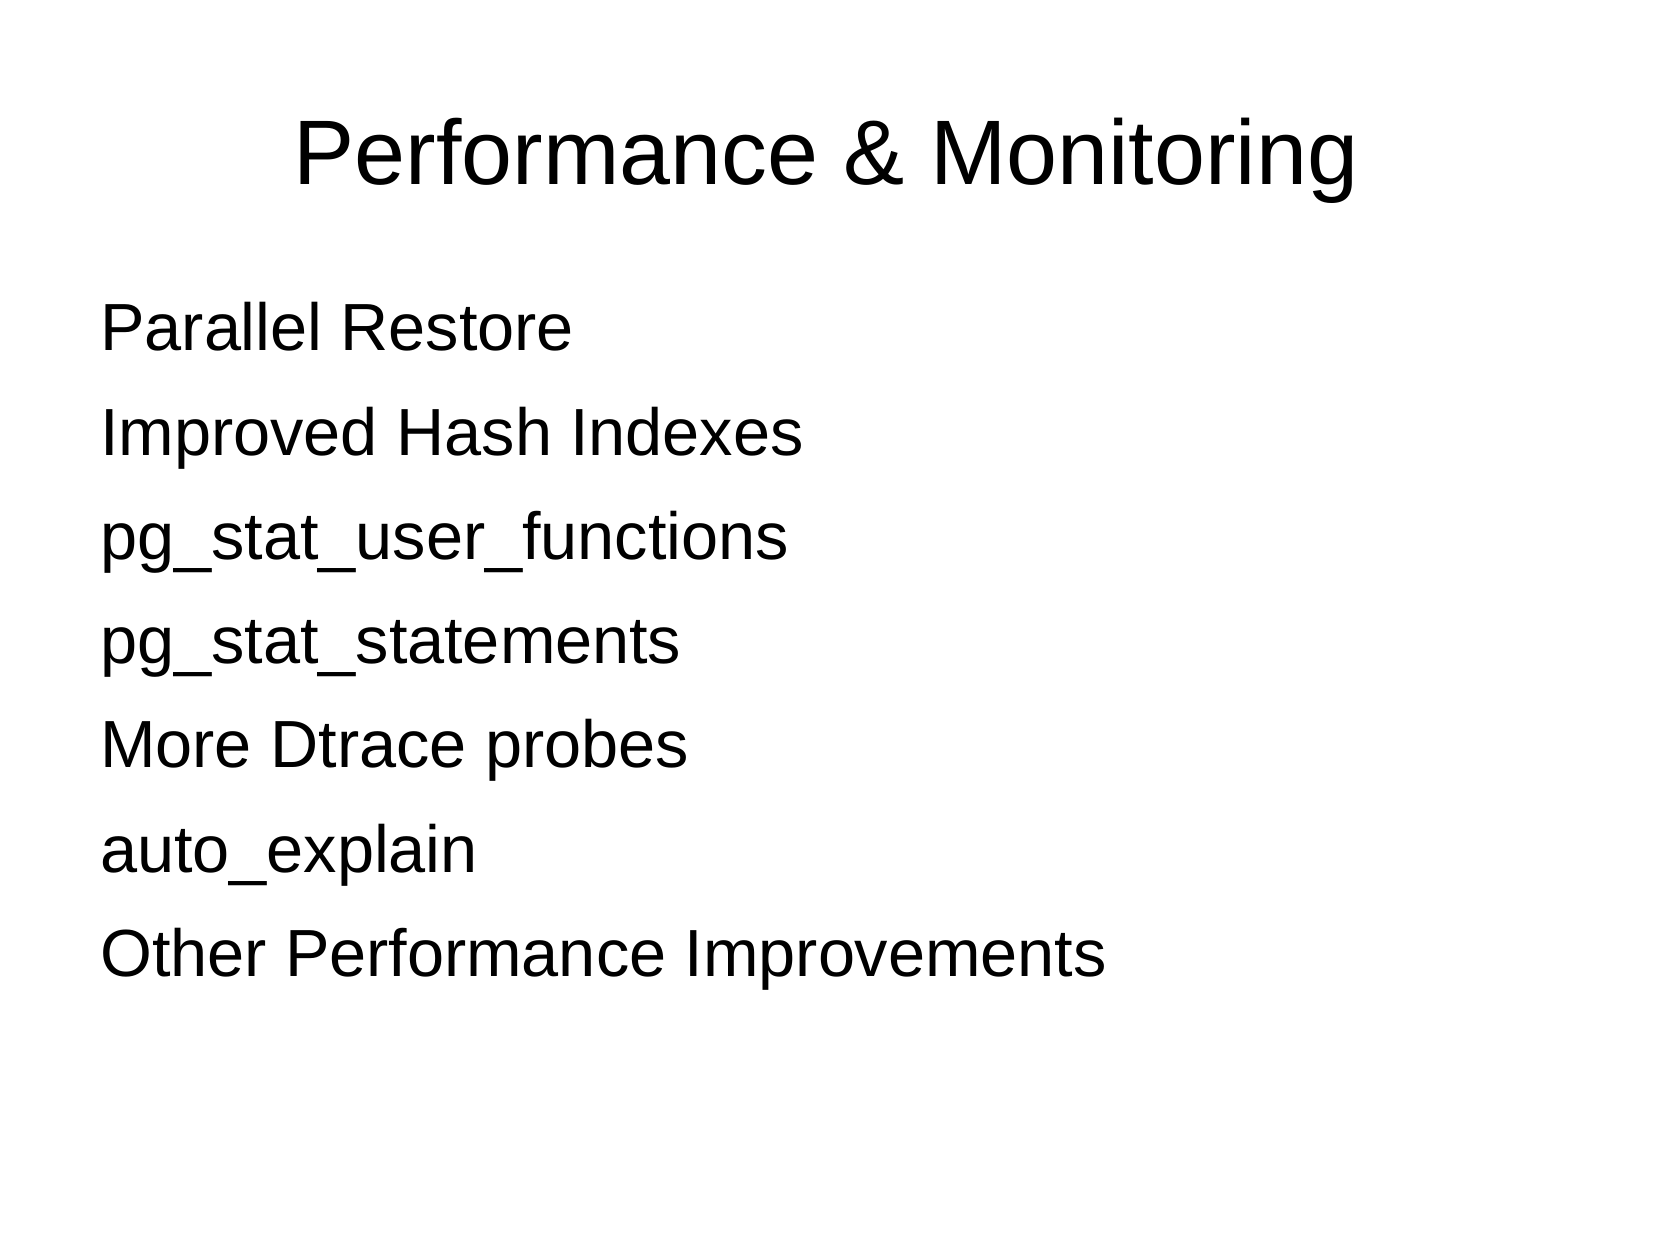

# Performance & Monitoring
Parallel Restore
Improved Hash Indexes
pg_stat_user_functions
pg_stat_statements
More Dtrace probes
auto_explain
Other Performance Improvements